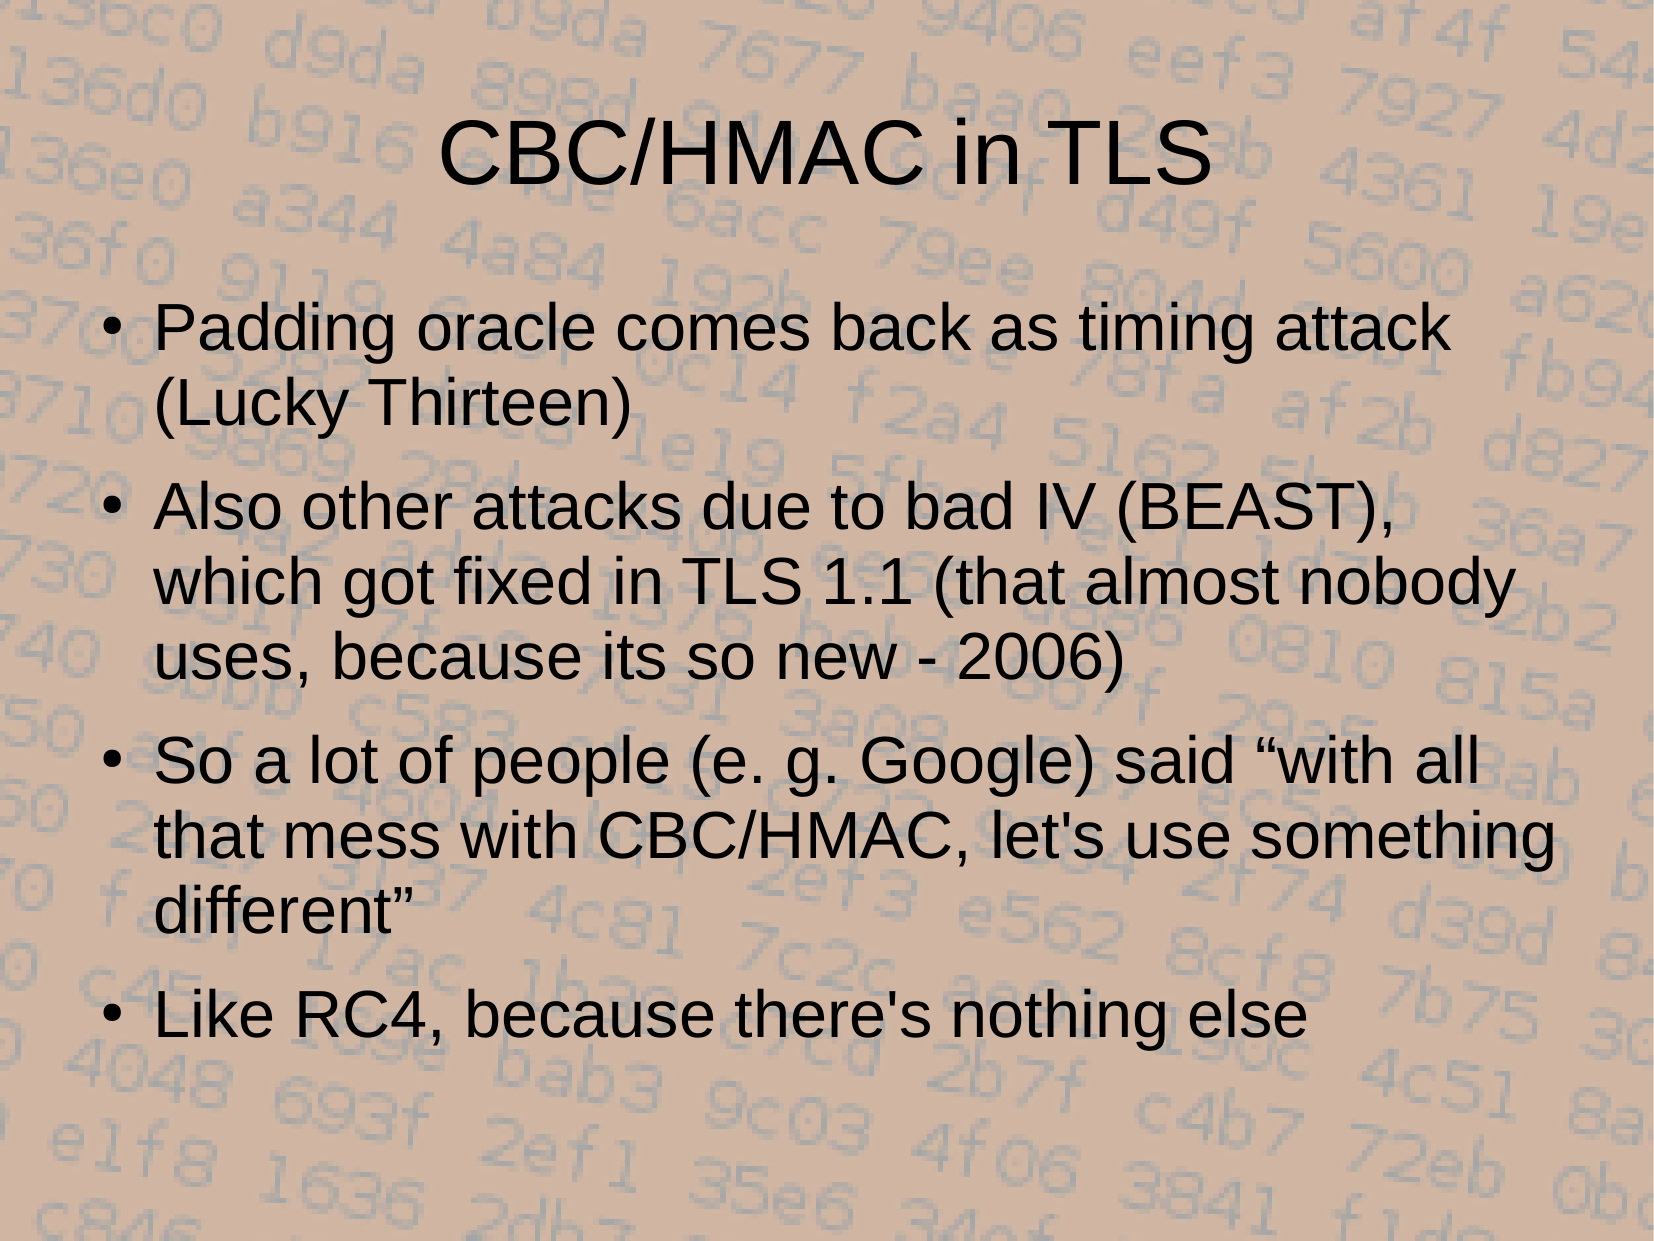

# CBC/HMAC in TLS
Padding oracle comes back as timing attack (Lucky Thirteen)
Also other attacks due to bad IV (BEAST), which got fixed in TLS 1.1 (that almost nobody uses, because its so new - 2006)
So a lot of people (e. g. Google) said “with all that mess with CBC/HMAC, let's use something different”
Like RC4, because there's nothing else